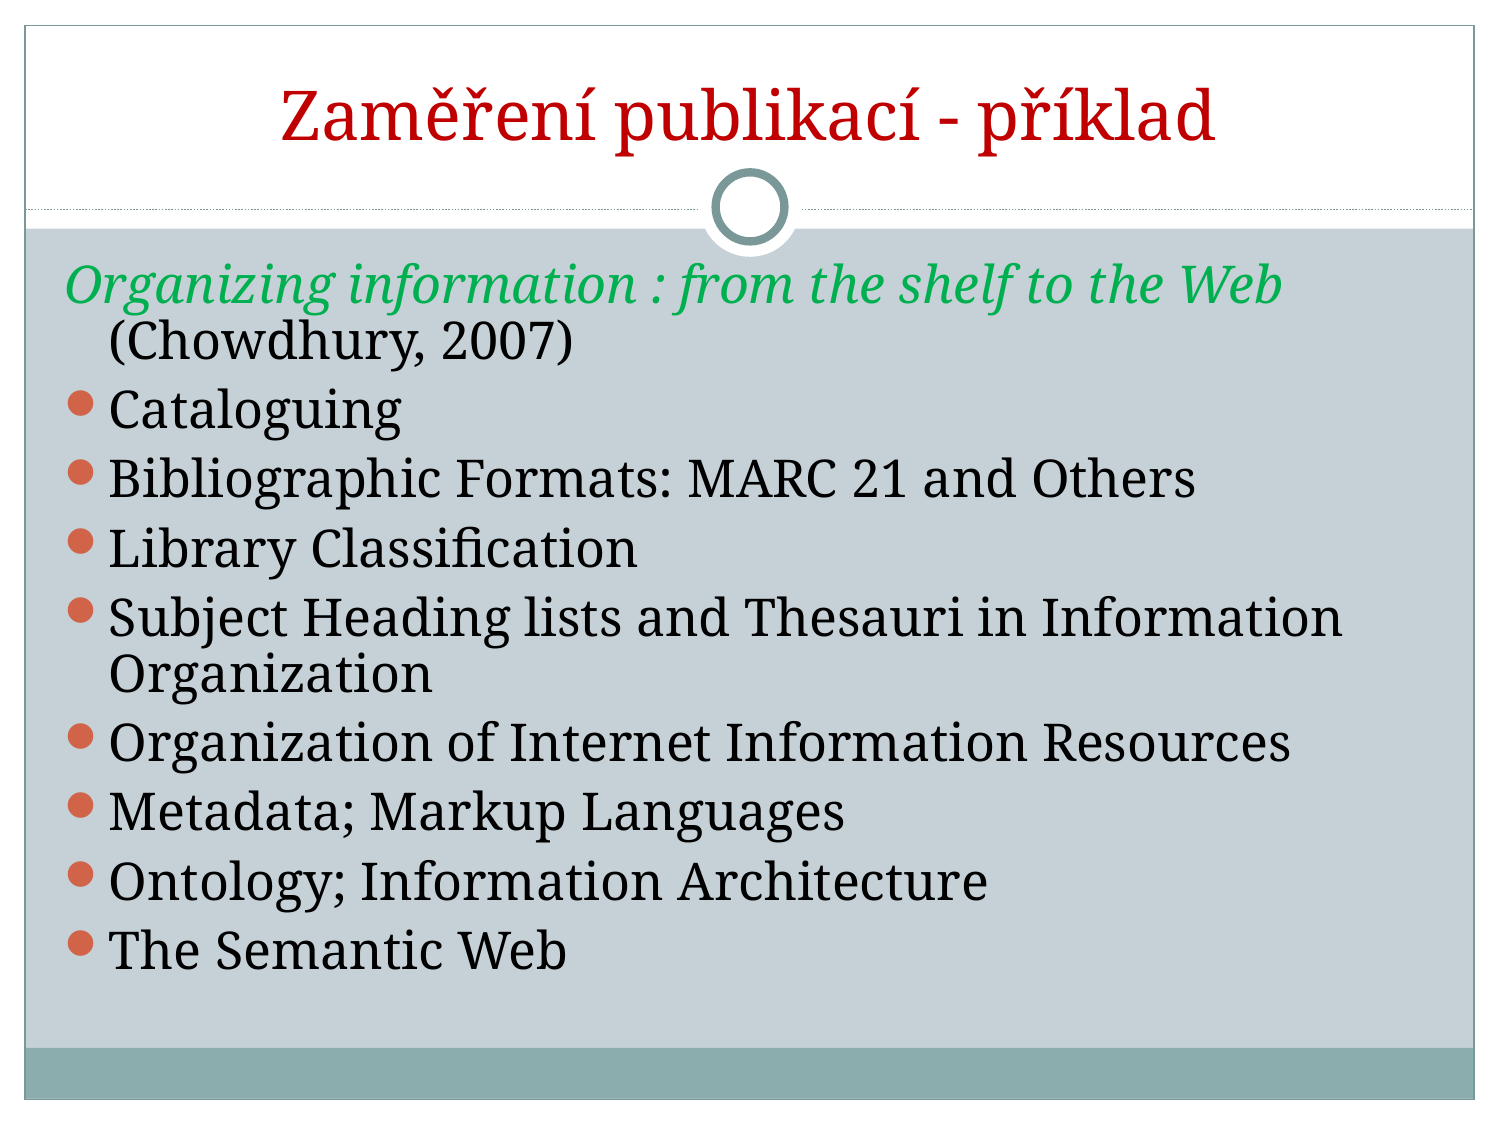

# Zaměření publikací - příklad
Organizing information : from the shelf to the Web (Chowdhury, 2007)
Cataloguing
Bibliographic Formats: MARC 21 and Others
Library Classification
Subject Heading lists and Thesauri in Information Organization
Organization of Internet Information Resources
Metadata; Markup Languages
Ontology; Information Architecture
The Semantic Web